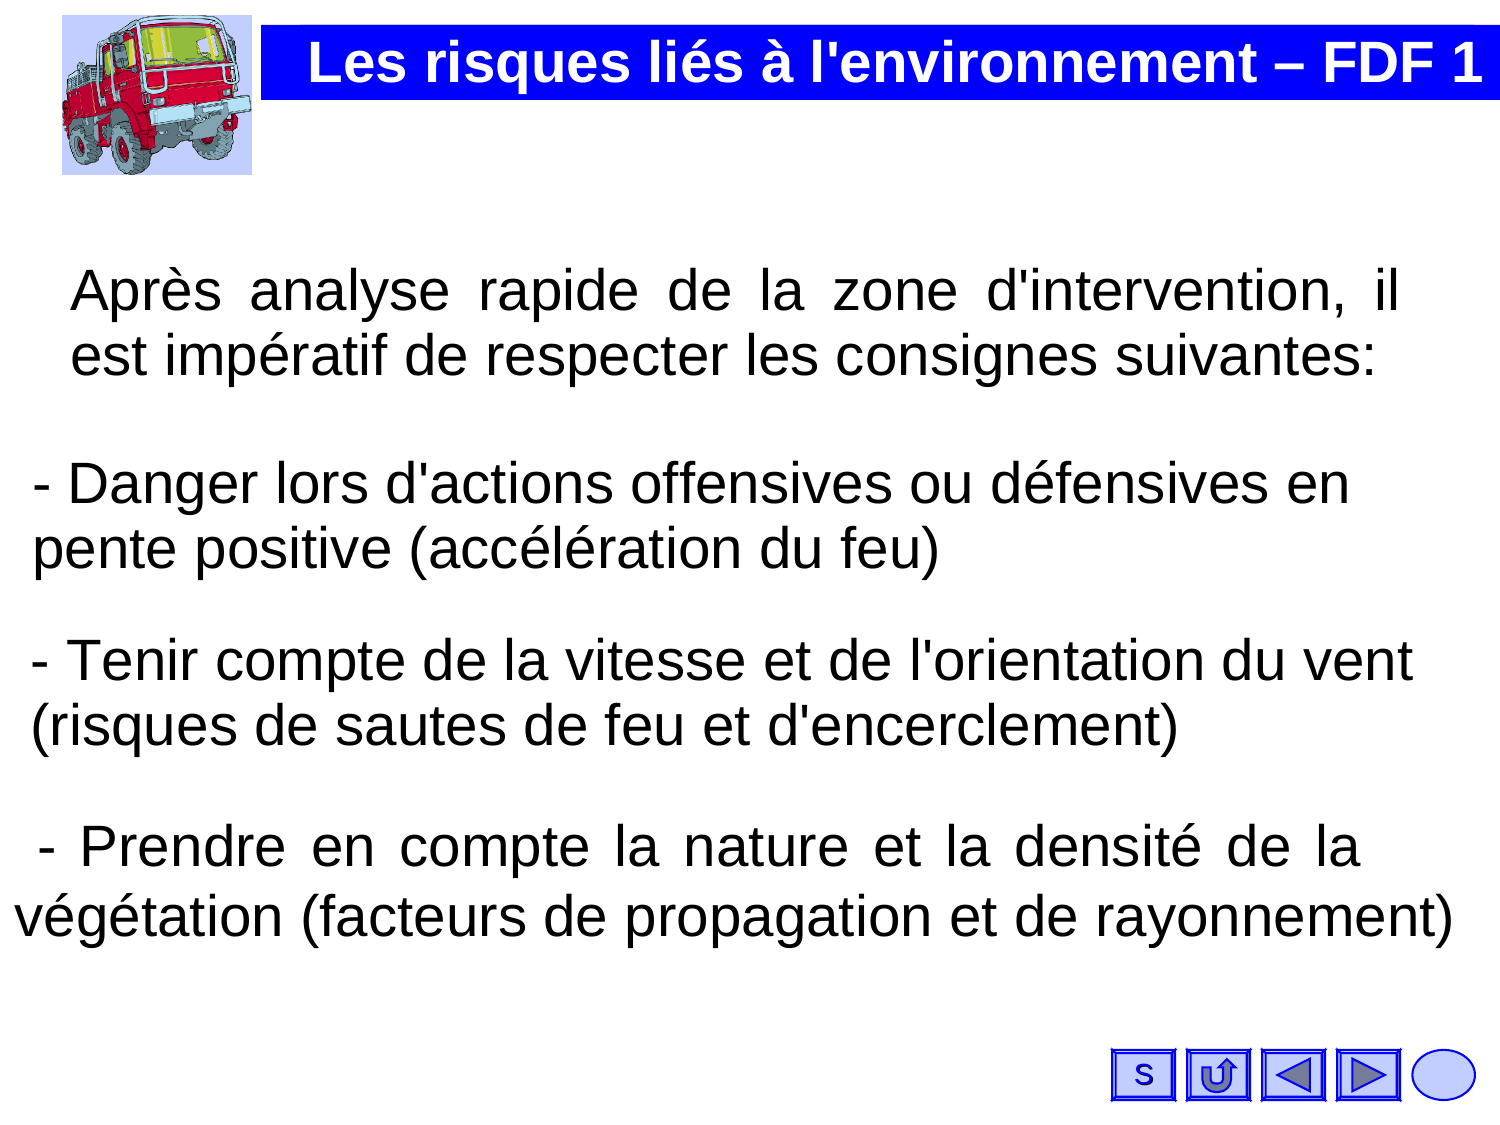

Les risques liés à l'environnement – FDF 1
Après analyse rapide de la zone d'intervention, il est impératif de respecter les consignes suivantes:
- Danger lors d'actions offensives ou défensives en
pente positive (accélération du feu)
- Tenir compte de la vitesse et de l'orientation du vent
(risques de sautes de feu et d'encerclement)
 - Prendre en compte la nature et la densité de la végétation (facteurs de propagation et de rayonnement)